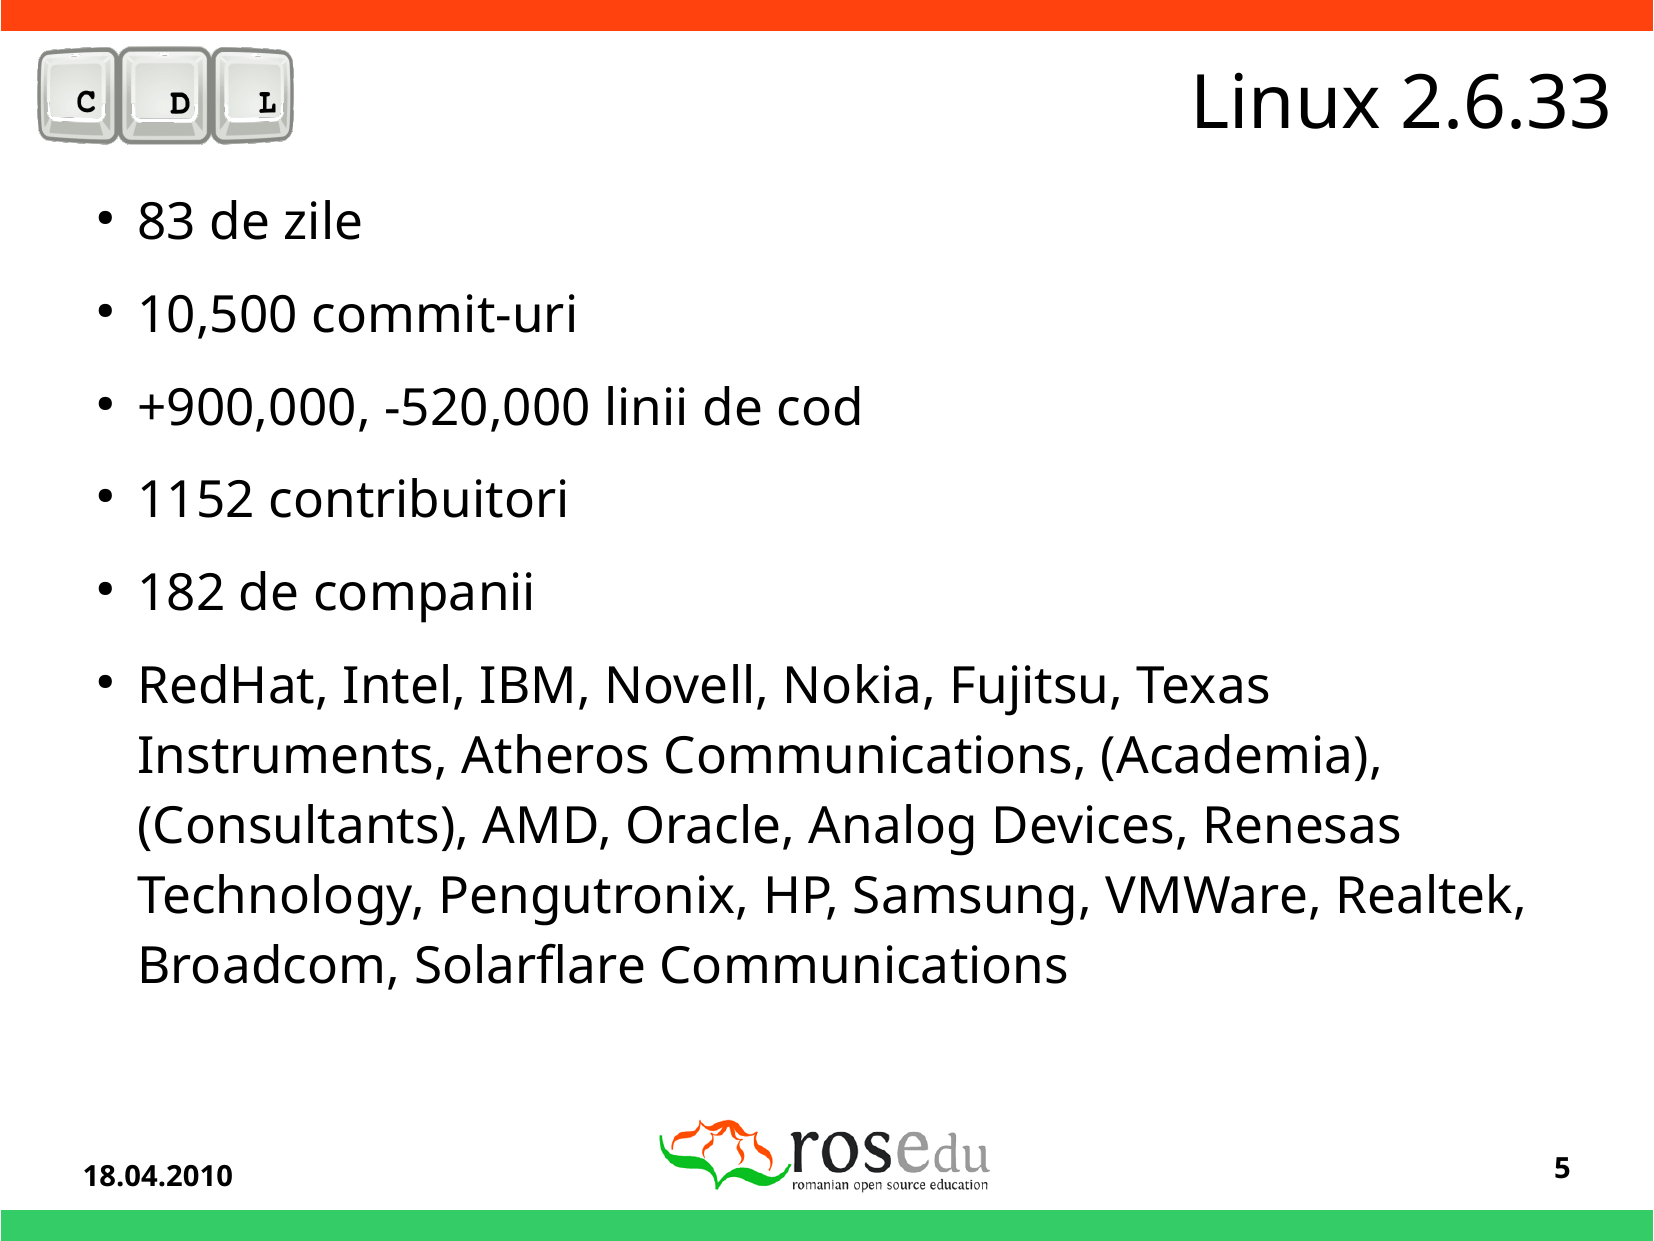

# Linux 2.6.33
83 de zile
10,500 commit-uri
+900,000, -520,000 linii de cod
1152 contribuitori
182 de companii
RedHat, Intel, IBM, Novell, Nokia, Fujitsu, Texas Instruments, Atheros Communications, (Academia), (Consultants), AMD, Oracle, Analog Devices, Renesas Technology, Pengutronix, HP, Samsung, VMWare, Realtek, Broadcom, Solarflare Communications
5
18.04.2010